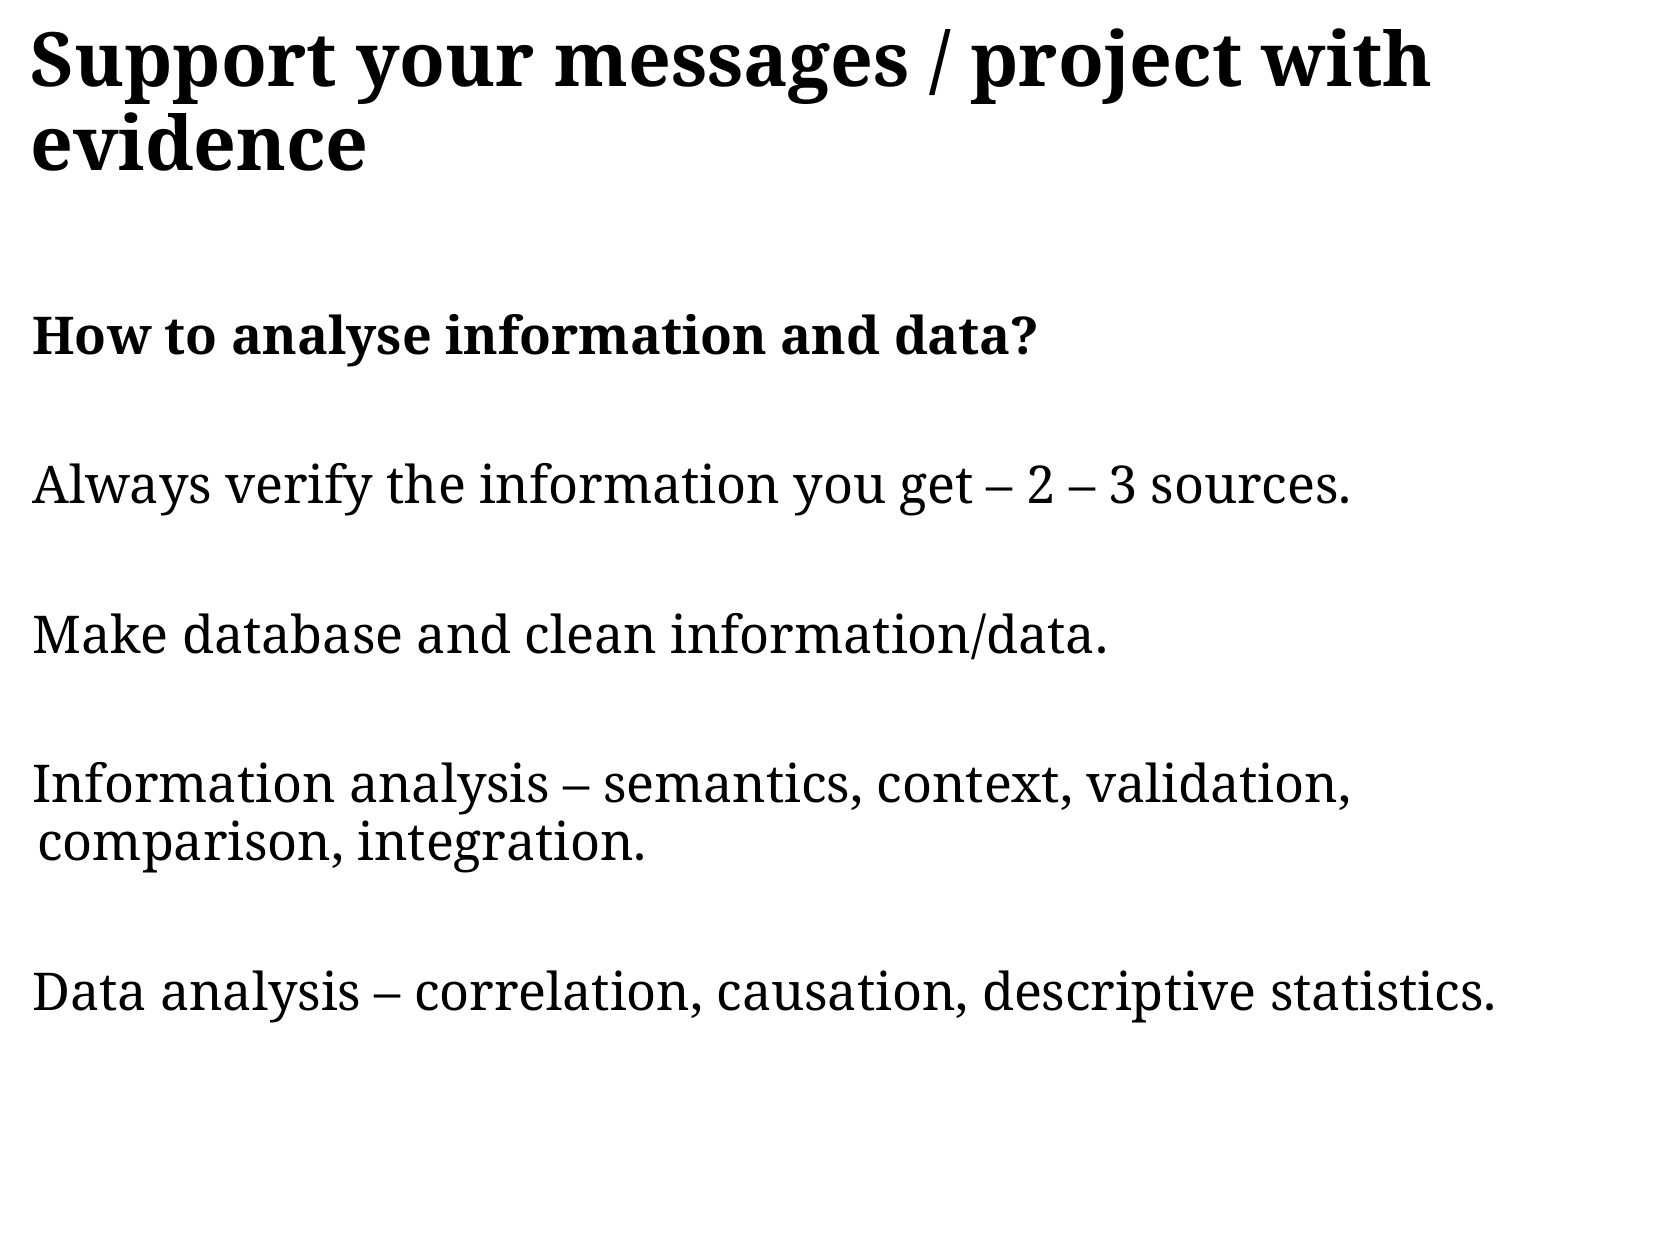

# Support your messages / project with evidence
How to analyse information and data?
Always verify the information you get – 2 – 3 sources.
Make database and clean information/data.
Information analysis – semantics, context, validation, comparison, integration.
Data analysis – correlation, causation, descriptive statistics.